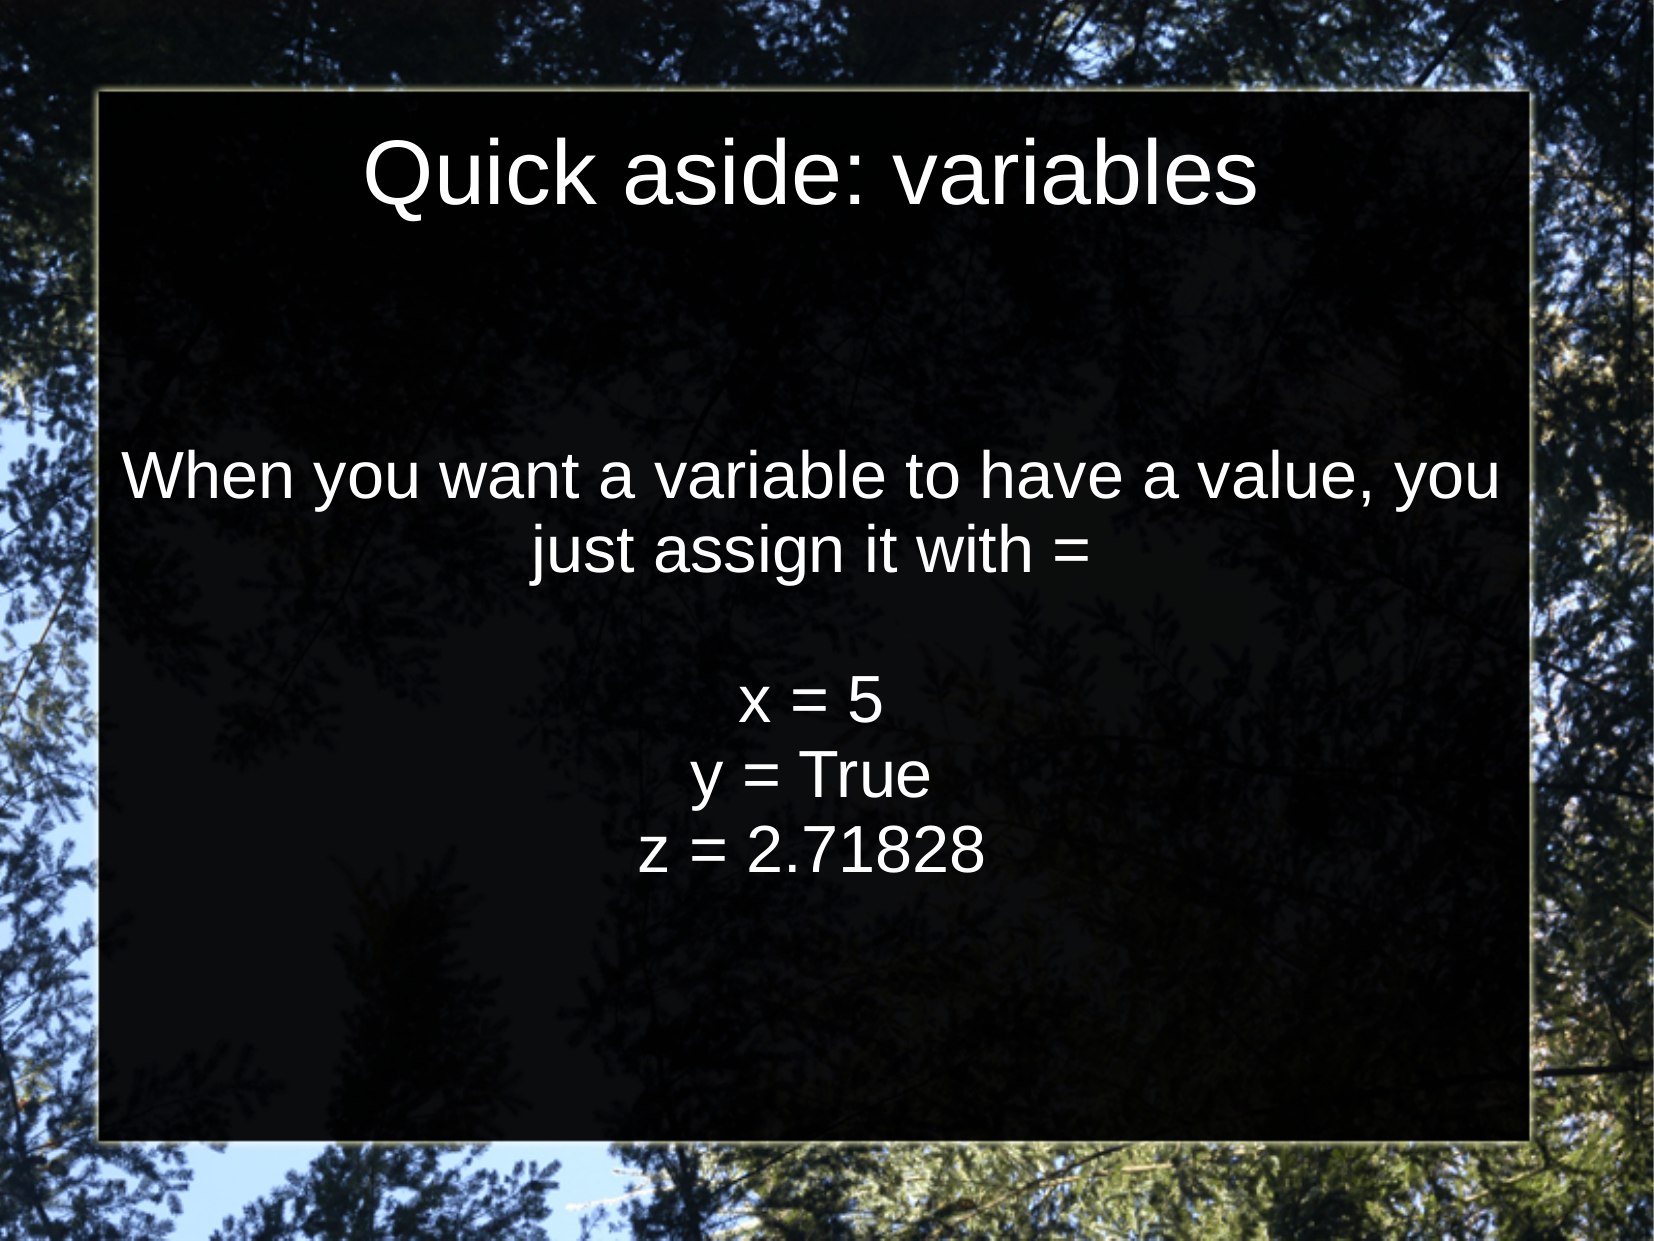

# Quick aside: variables
When you want a variable to have a value, you just assign it with =
x = 5
y = True
z = 2.71828